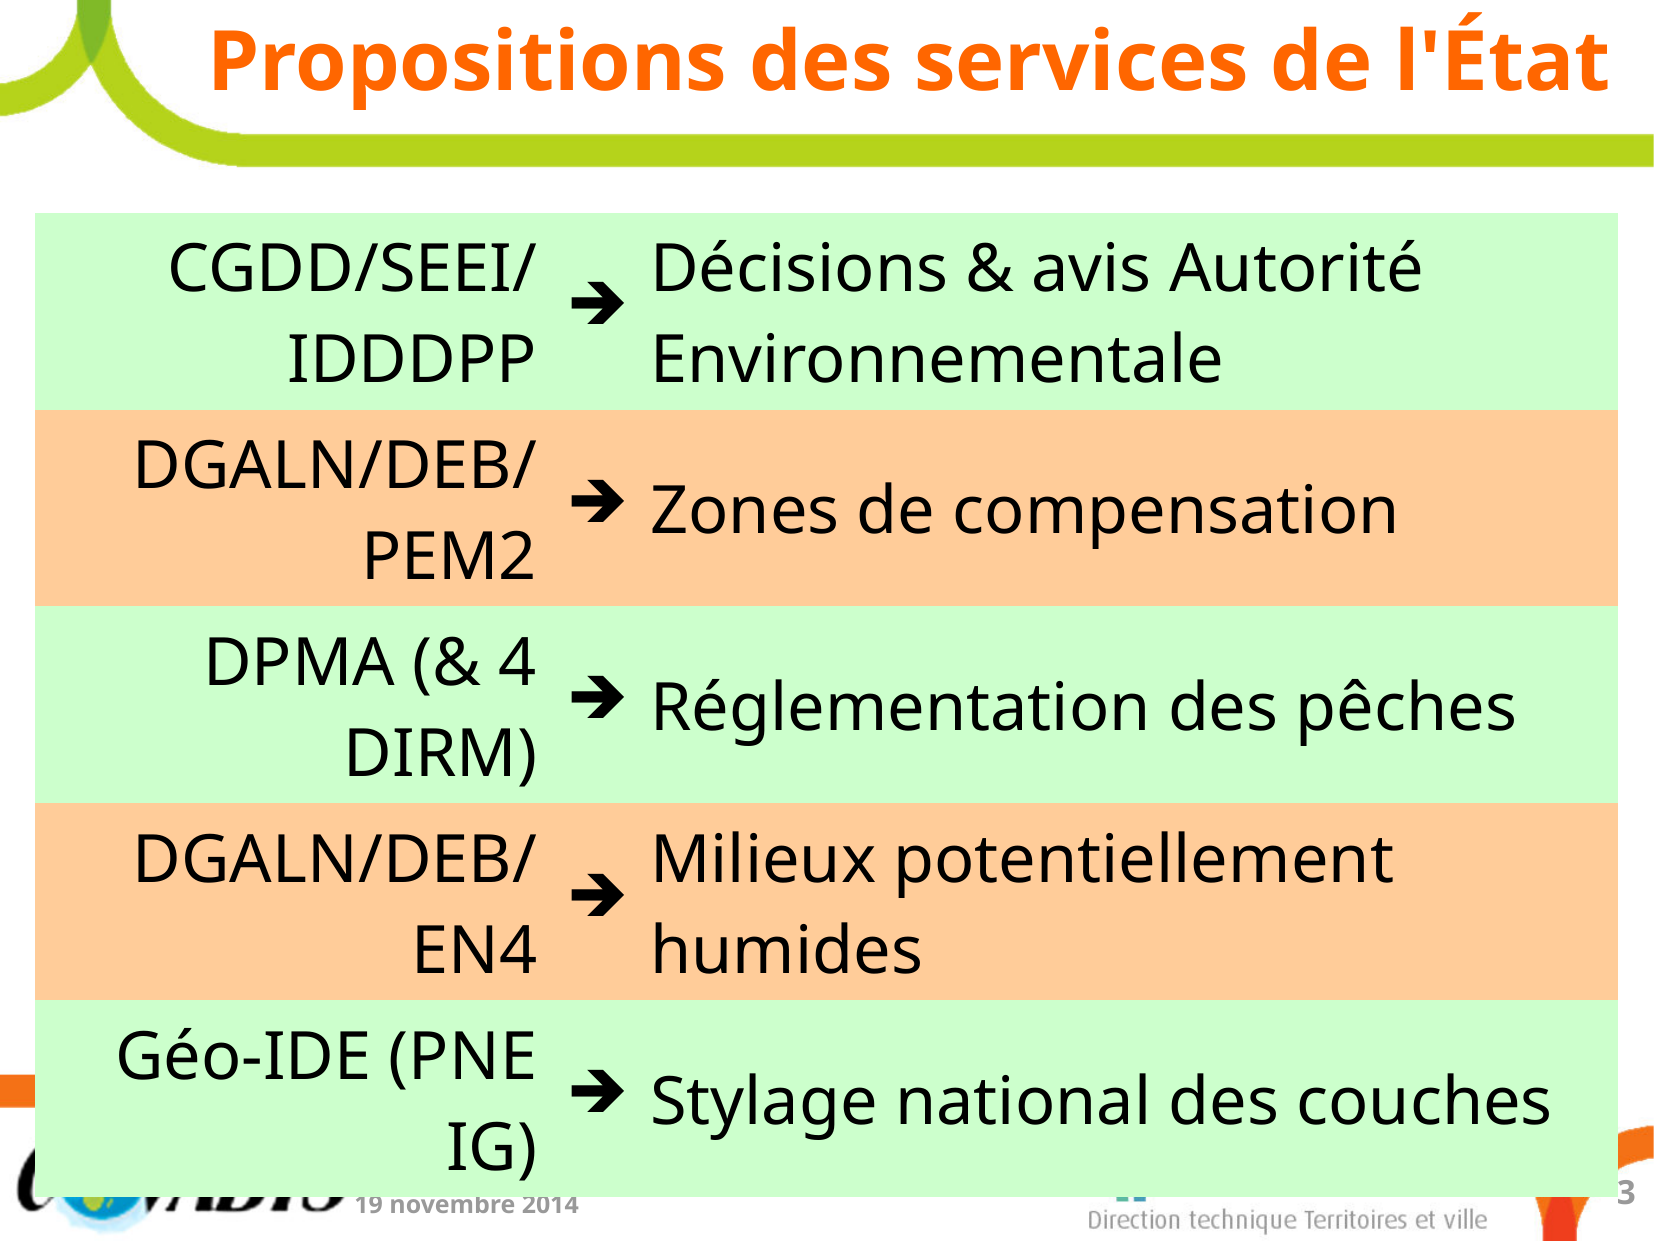

# Propositions des services de l'État
| CGDD/SEEI/IDDDPP |  | Décisions & avis Autorité Environnementale |
| --- | --- | --- |
| DGALN/DEB/PEM2 |  | Zones de compensation |
| DPMA (& 4 DIRM) |  | Réglementation des pêches |
| DGALN/DEB/EN4 |  | Milieux potentiellement humides |
| Géo-IDE (PNE IG) |  | Stylage national des couches |
Vers le programme 2015
3
19 novembre 2014